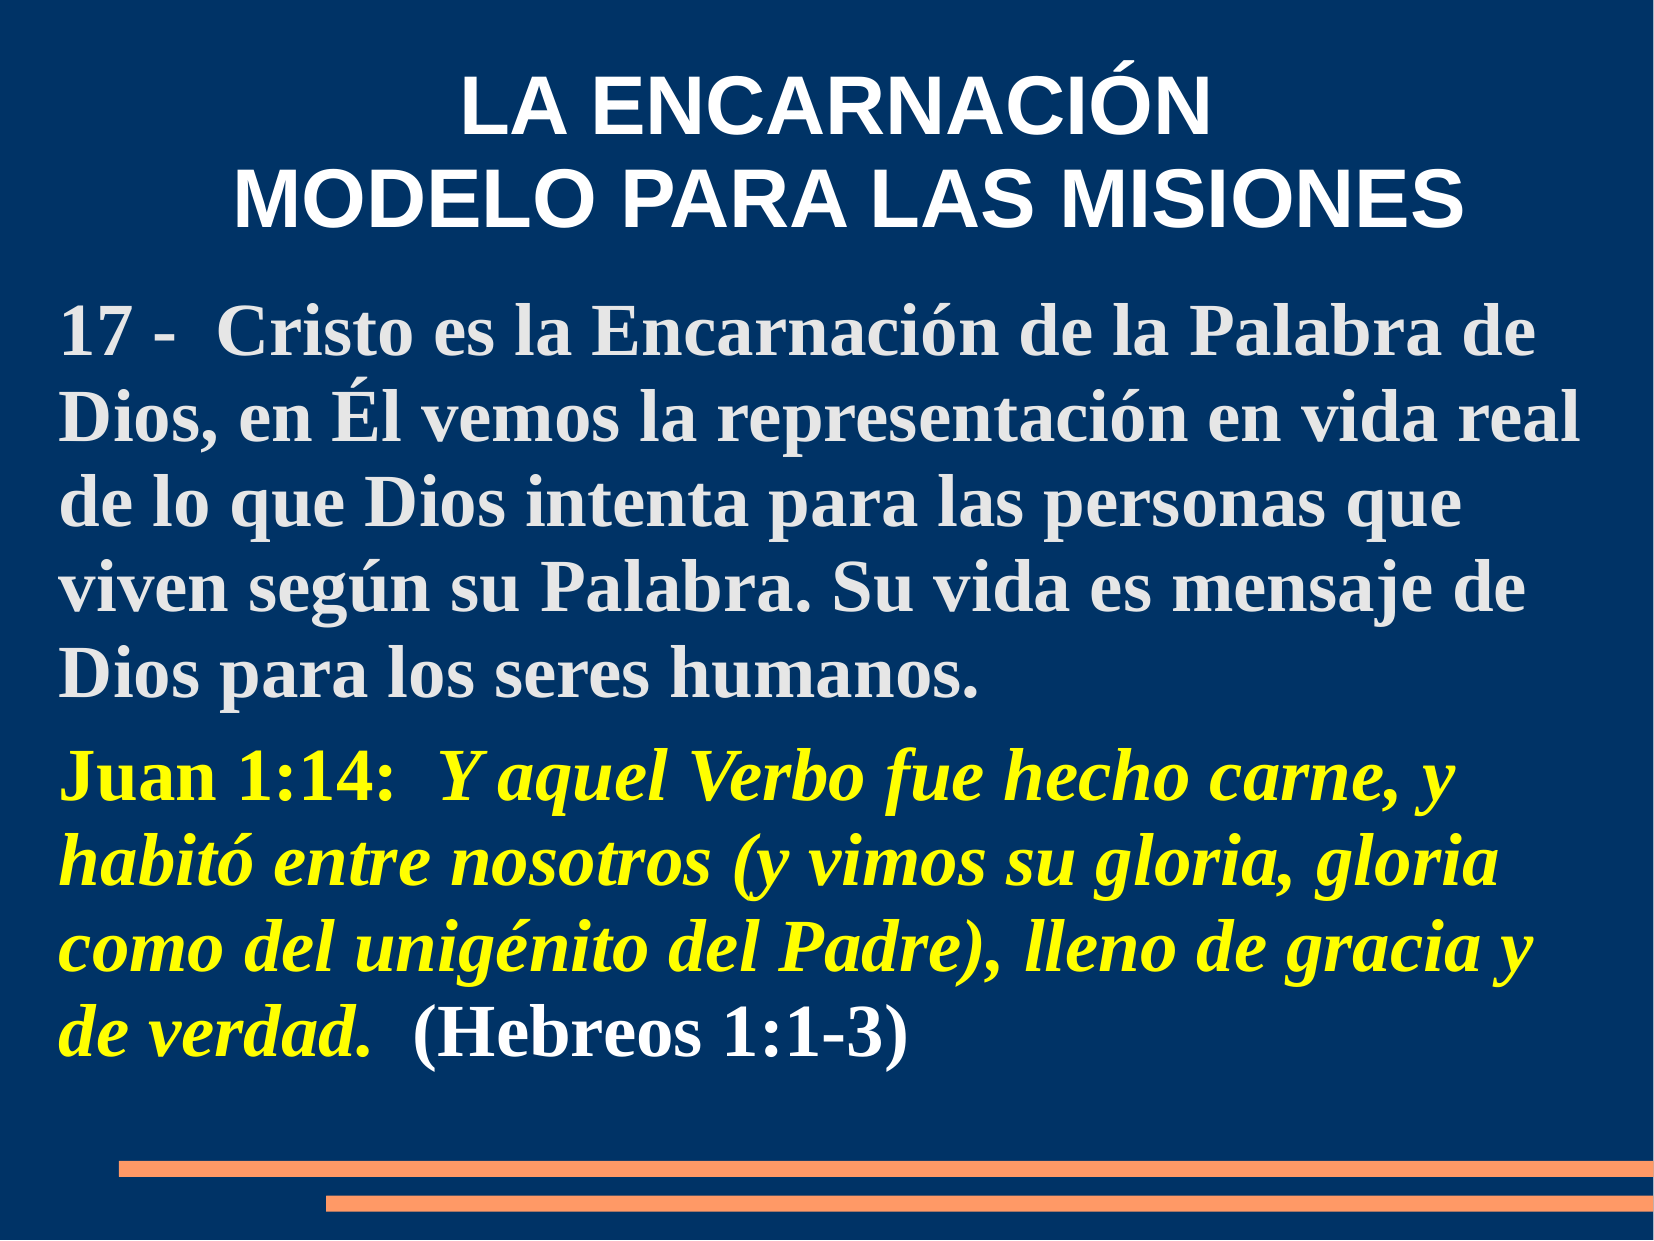

# LA ENCARNACIÓN MODELO PARA LAS MISIONES
17 - Cristo es la Encarnación de la Palabra de Dios, en Él vemos la representación en vida real de lo que Dios intenta para las personas que viven según su Palabra. Su vida es mensaje de Dios para los seres humanos.
Juan 1:14: Y aquel Verbo fue hecho carne, y habitó entre nosotros (y vimos su gloria, gloria como del unigénito del Padre), lleno de gracia y de verdad. (Hebreos 1:1-3)